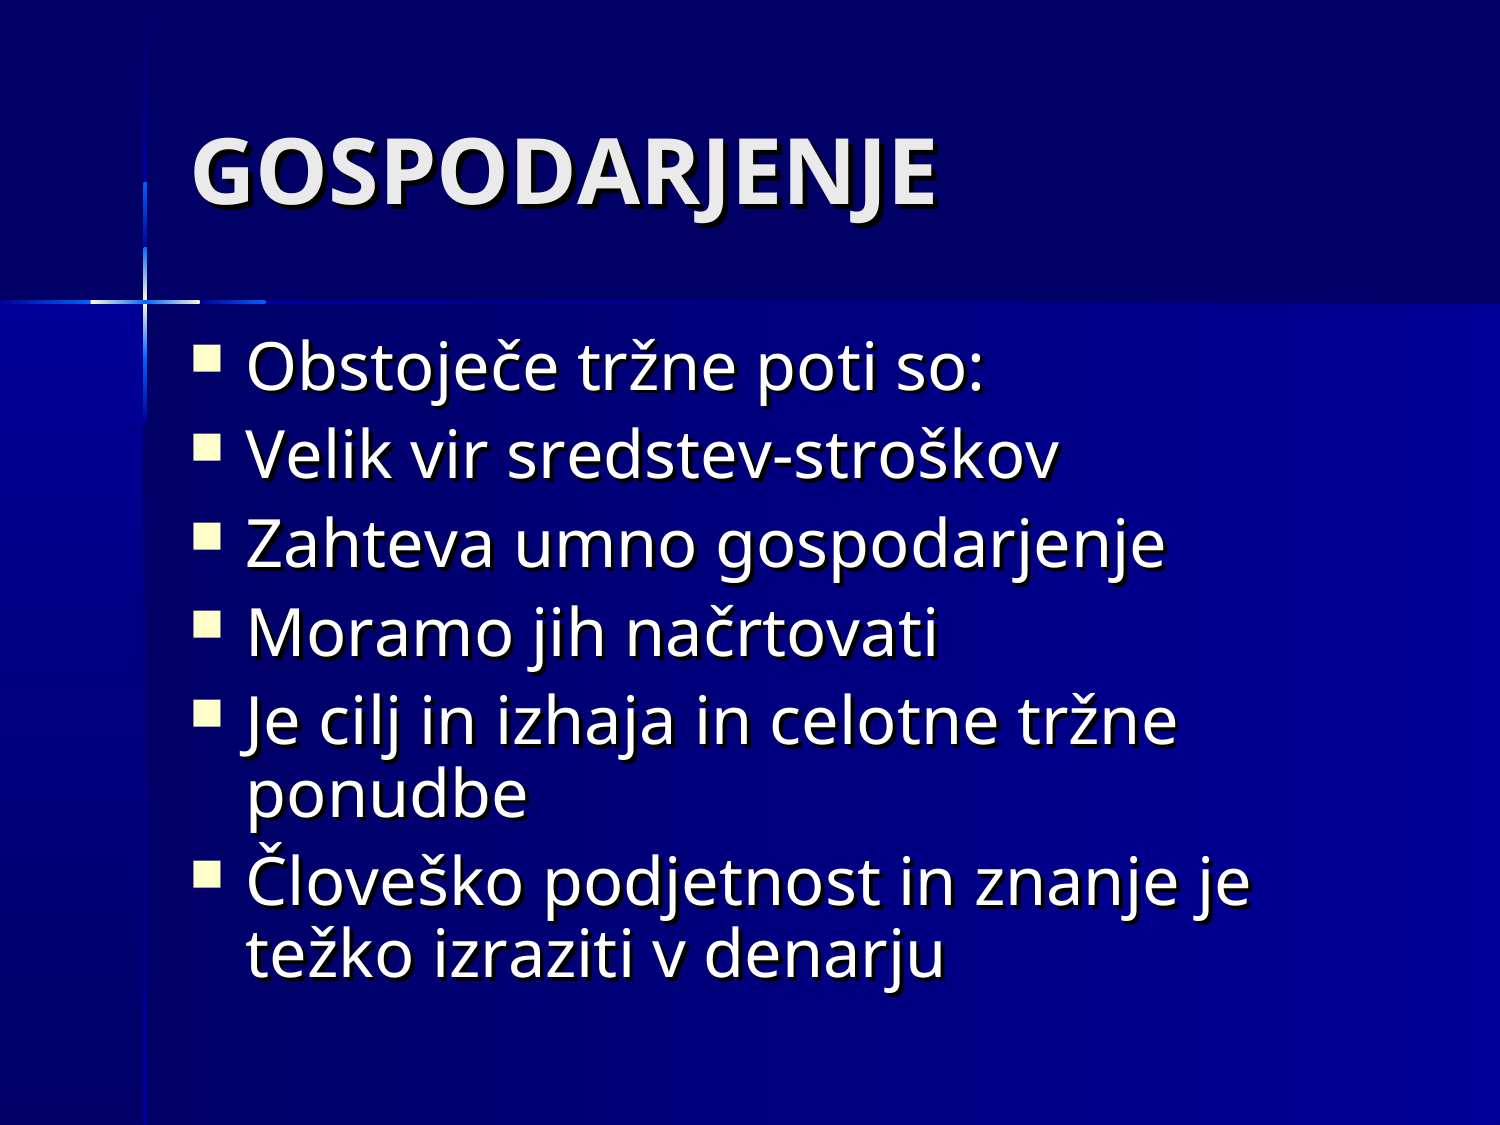

# GOSPODARJENJE
Obstoječe tržne poti so:
Velik vir sredstev-stroškov
Zahteva umno gospodarjenje
Moramo jih načrtovati
Je cilj in izhaja in celotne tržne ponudbe
Človeško podjetnost in znanje je težko izraziti v denarju